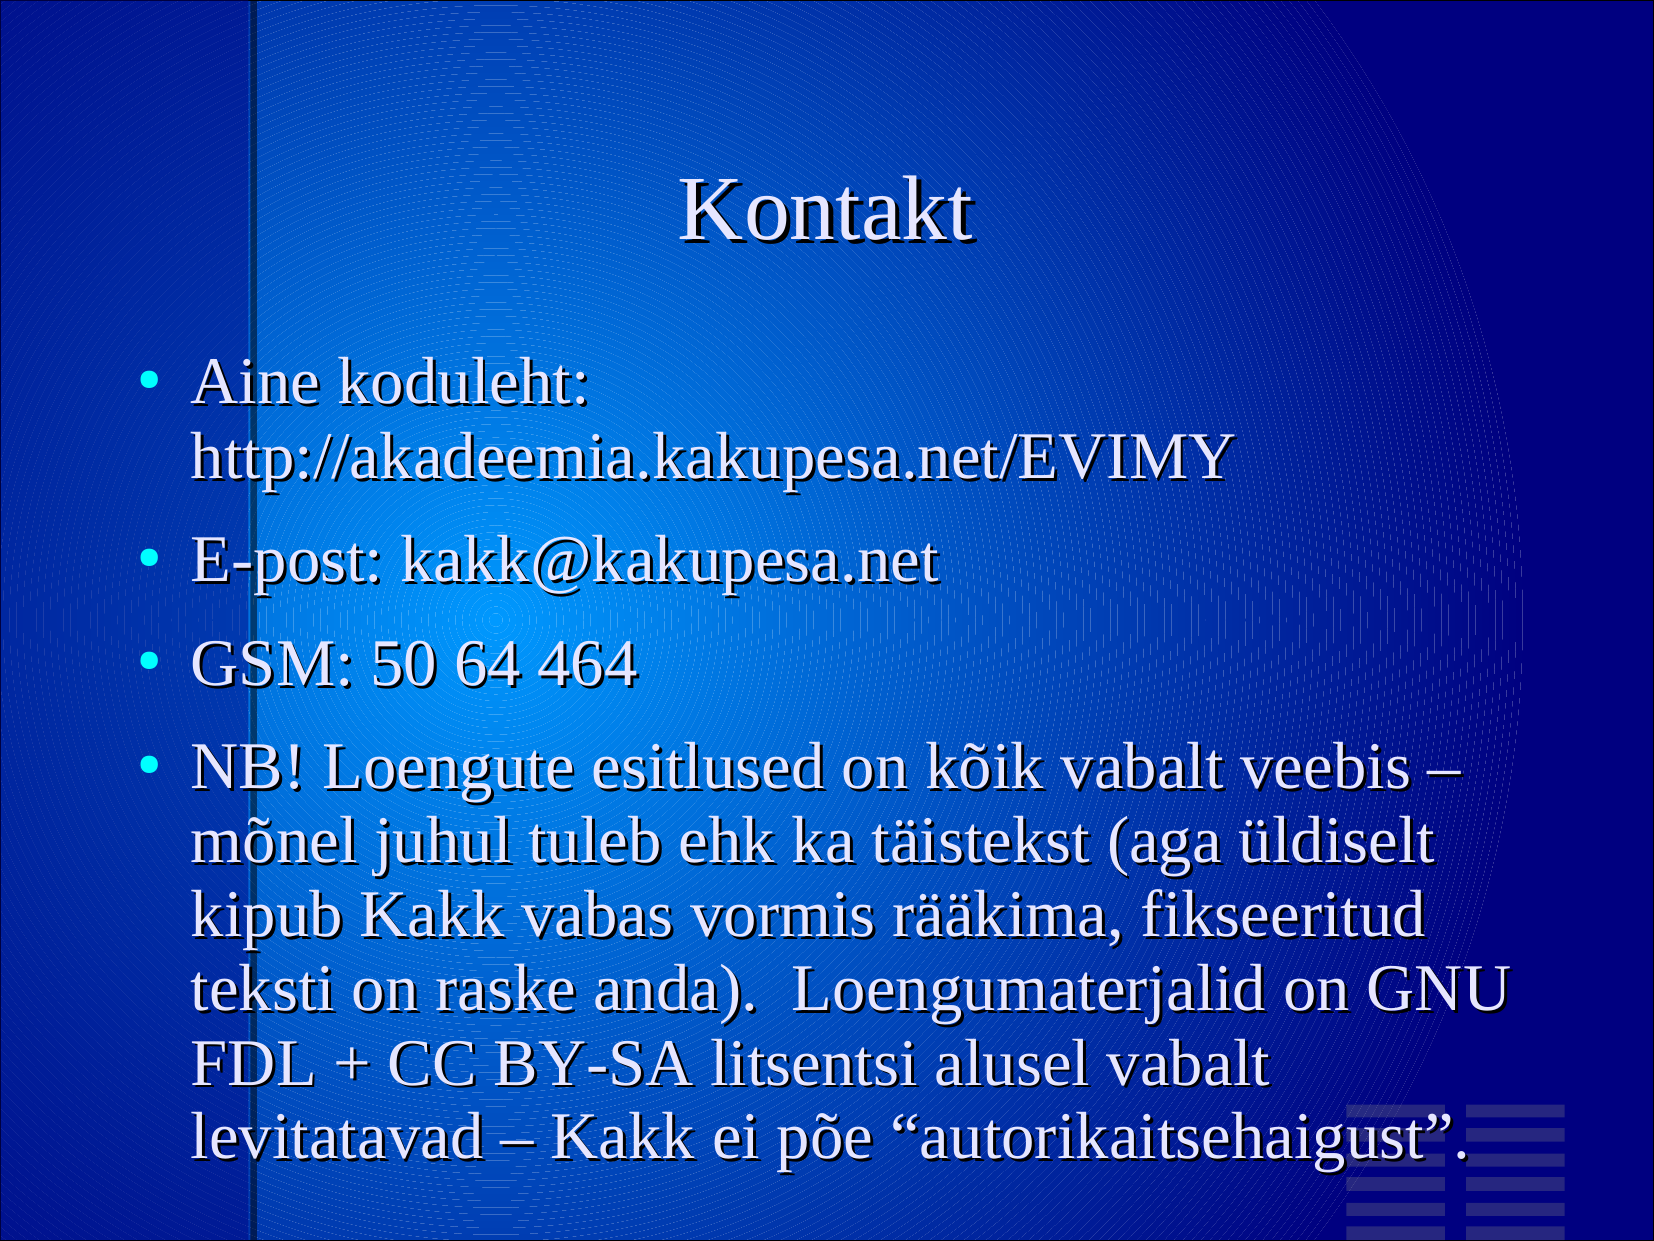

# Kontakt
Aine koduleht: http://akadeemia.kakupesa.net/EVIMY
E-post: kakk@kakupesa.net
GSM: 50 64 464
NB! Loengute esitlused on kõik vabalt veebis – mõnel juhul tuleb ehk ka täistekst (aga üldiselt kipub Kakk vabas vormis rääkima, fikseeritud teksti on raske anda). Loengumaterjalid on GNU FDL + CC BY-SA litsentsi alusel vabalt levitatavad – Kakk ei põe “autorikaitsehaigust”.